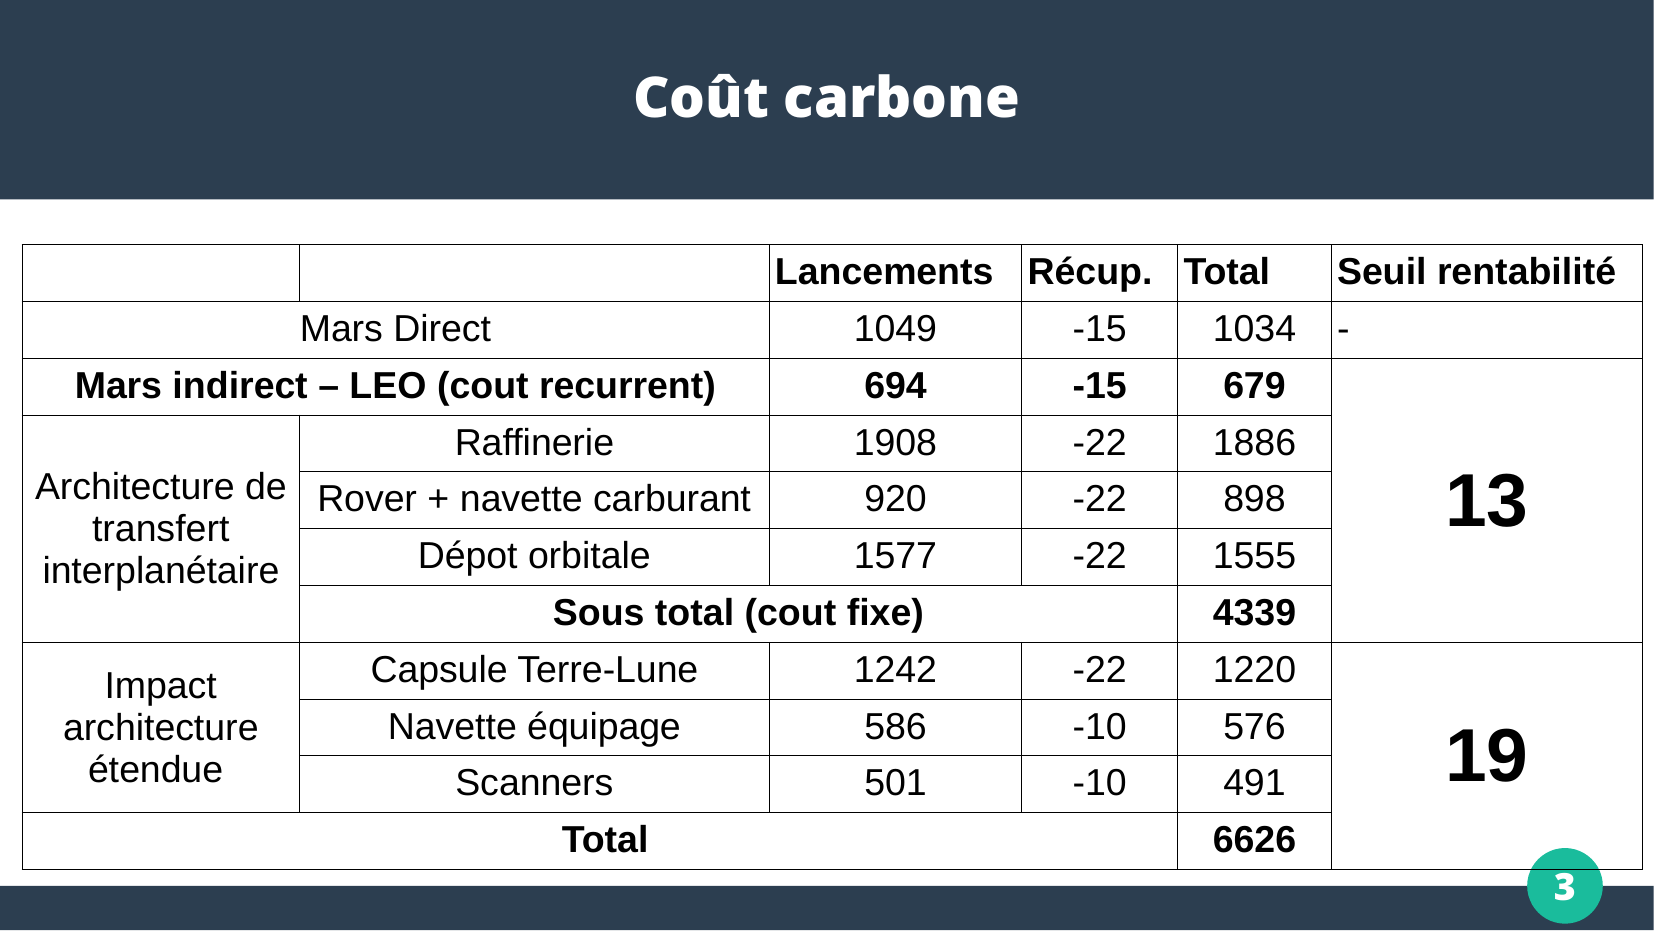

# Coût carbone
| | | Lancements | Récup. | Total | Seuil rentabilité |
| --- | --- | --- | --- | --- | --- |
| Mars Direct | | 1049 | -15 | 1034 | - |
| Mars indirect – LEO (cout recurrent) | | 694 | -15 | 679 | 13 |
| Architecture de transfert interplanétaire | Raffinerie | 1908 | -22 | 1886 | |
| | Rover + navette carburant | 920 | -22 | 898 | |
| | Dépot orbitale | 1577 | -22 | 1555 | |
| | Sous total (cout fixe) | | | 4339 | |
| Impact architecture étendue | Capsule Terre-Lune | 1242 | -22 | 1220 | 19 |
| | Navette équipage | 586 | -10 | 576 | |
| | Scanners | 501 | -10 | 491 | |
| Total | | | | 6626 | |